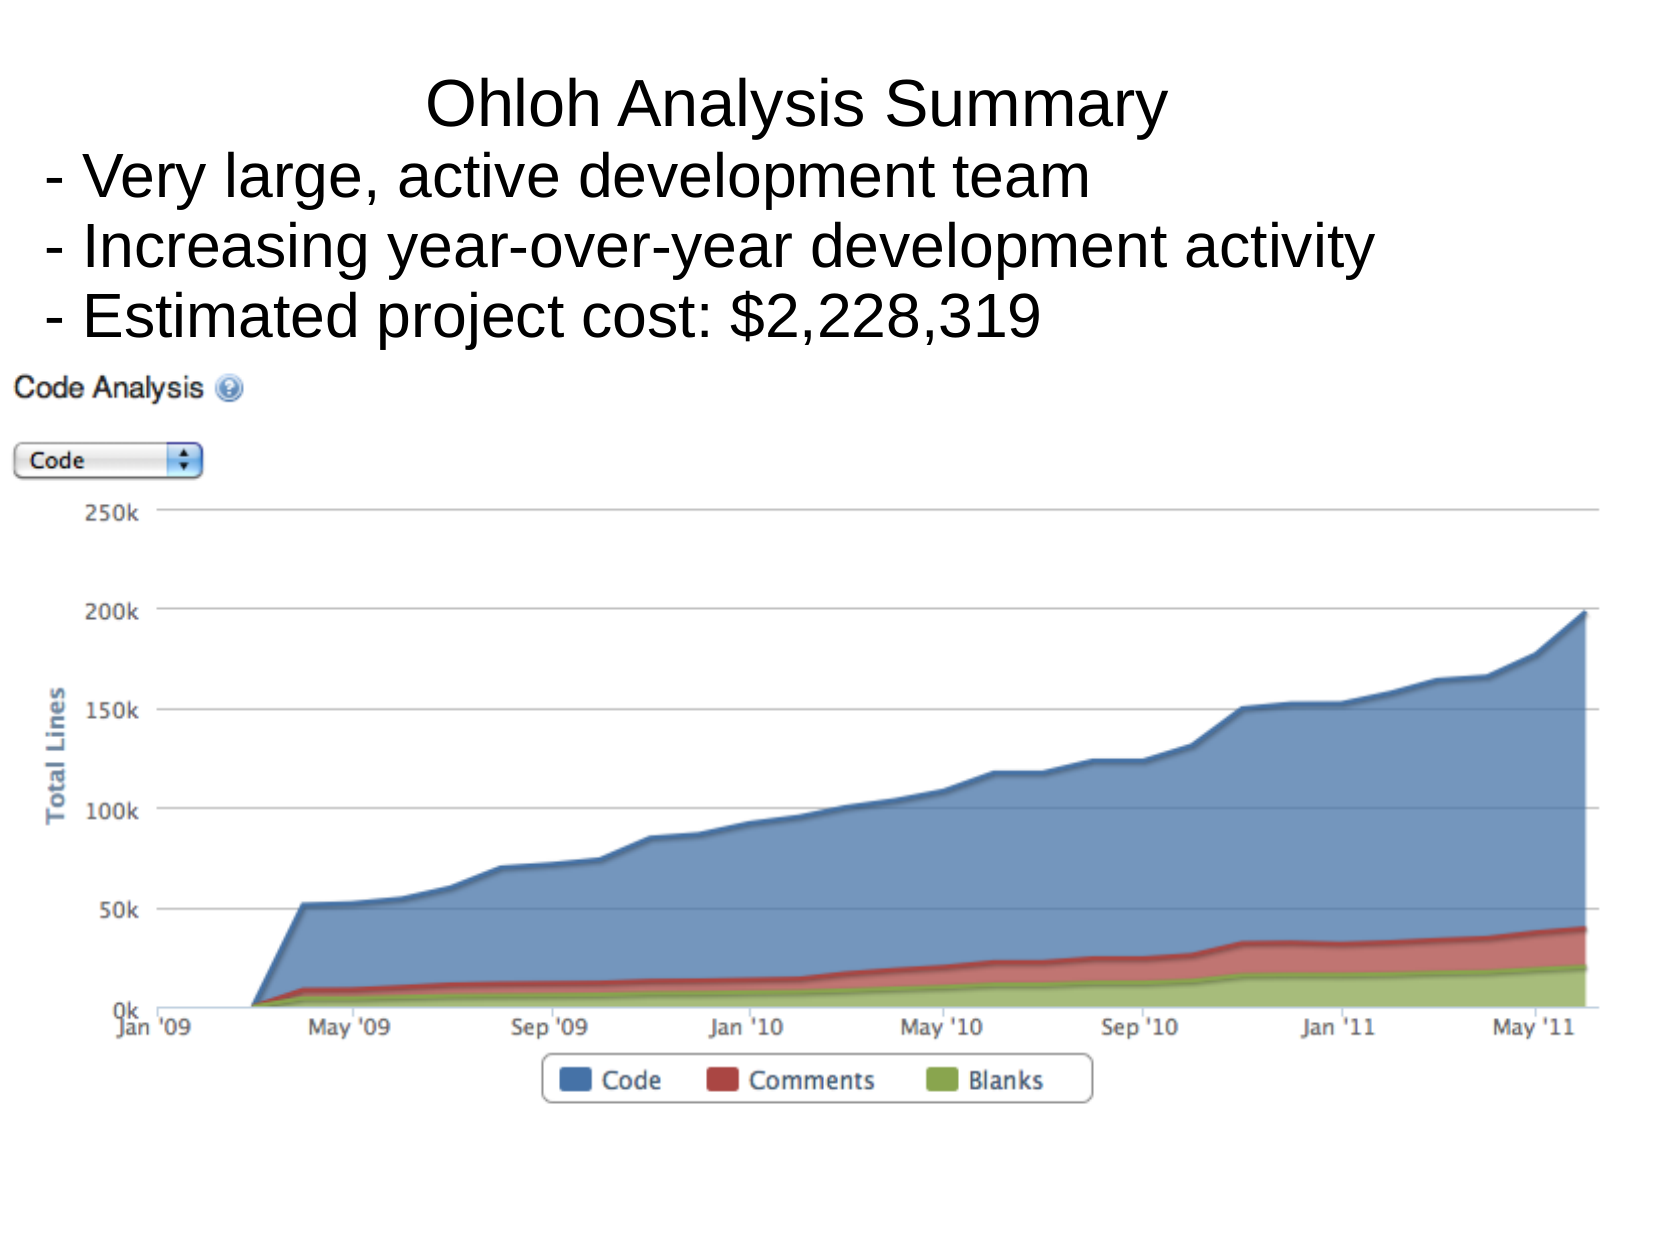

Ohloh Analysis Summary
- Very large, active development team
- Increasing year-over-year development activity
- Estimated project cost: $2,228,319